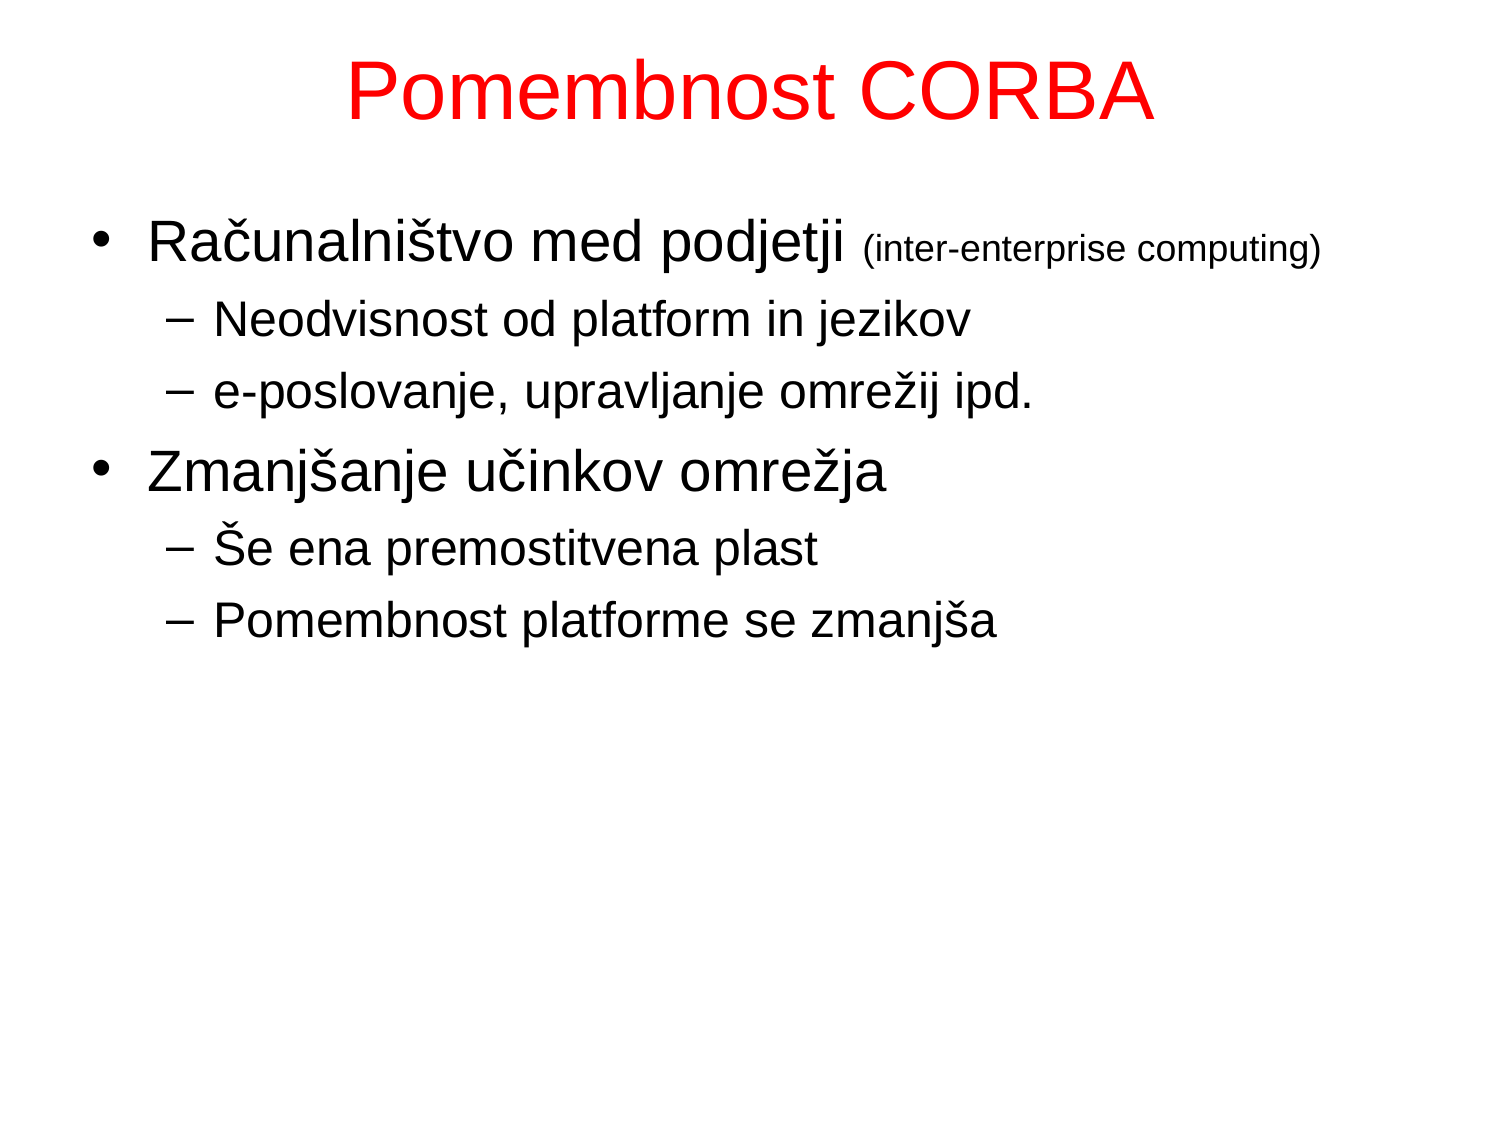

# Pomembnost CORBA
Računalništvo med podjetji (inter-enterprise computing)
Neodvisnost od platform in jezikov
e-poslovanje, upravljanje omrežij ipd.
Zmanjšanje učinkov omrežja
Še ena premostitvena plast
Pomembnost platforme se zmanjša